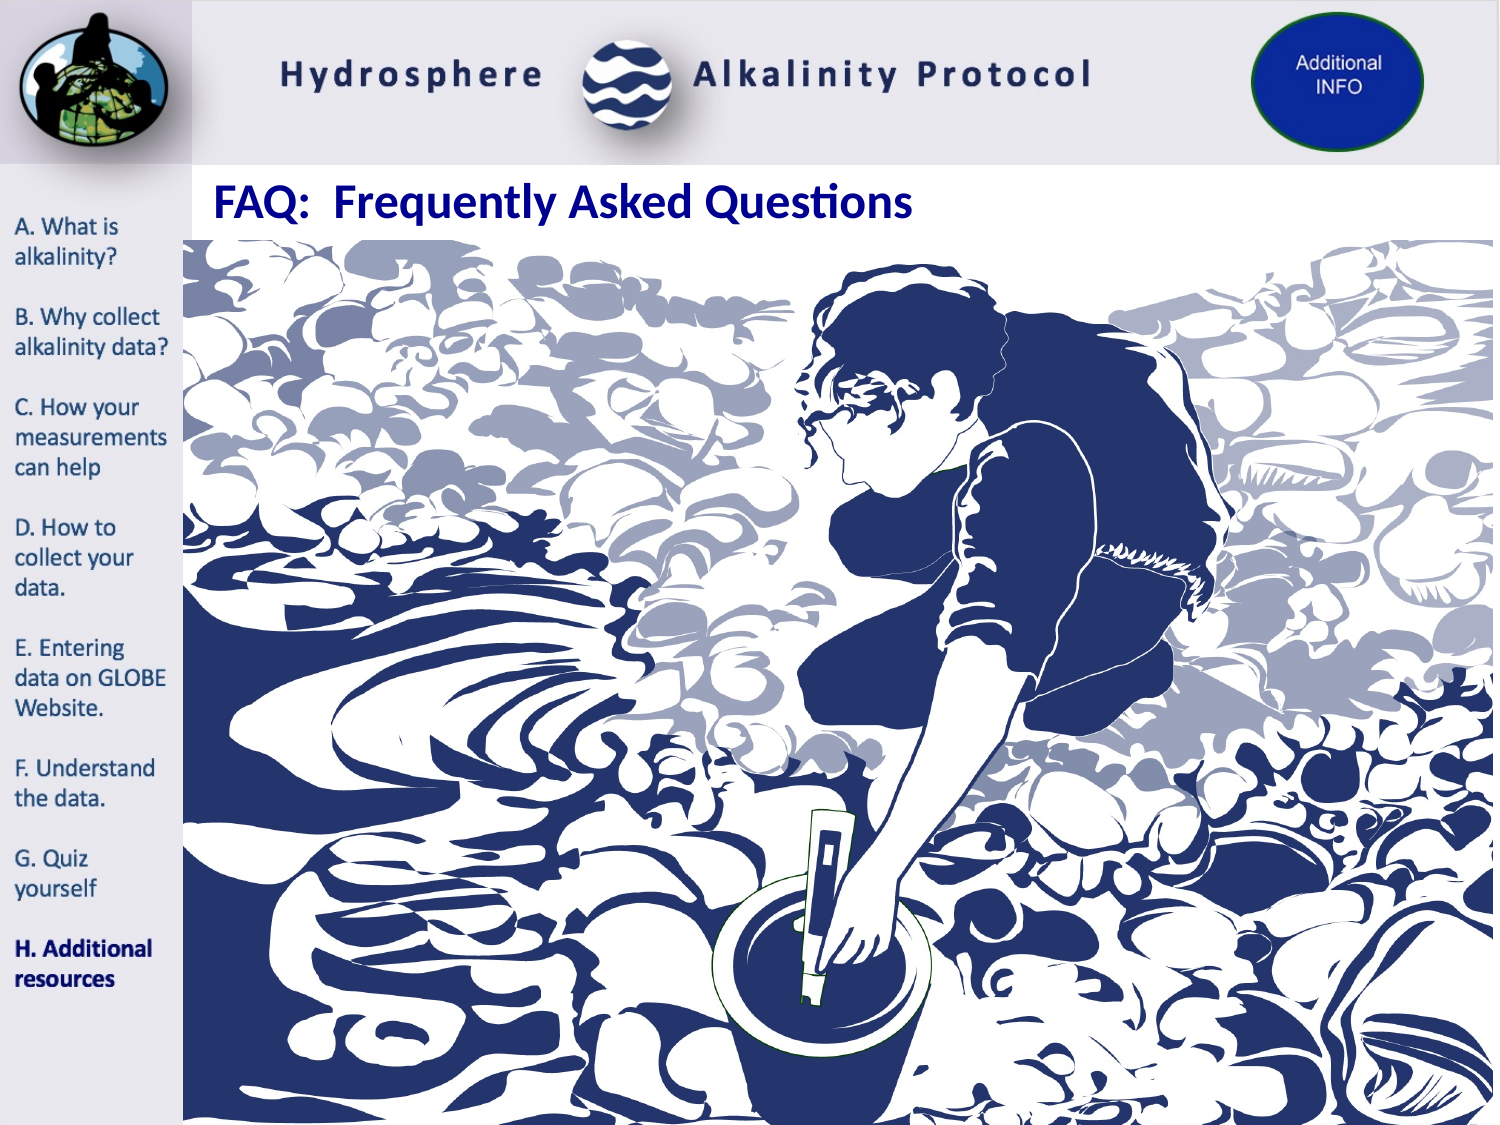

# FAQ: Frequently Asked Questions
How can I be sure when the color change has happened?
Become familiar with the color change by doing the Quality Control Procedure.
Should I worry if my water site has very low alkalinity?
Some areas will naturally have low alkalinity. This might be true in mountain streams. The waters have not contacted rocks or soil long enough for the rocks to dissolve. This just means that these areas are more sensitive to acid additions.
How do I know if my data are reasonable?
Alkalinity values range from close to 0.0 ppm to more than 500 ppm, although most water bodies will have values between 40-300 ppm. Discovering unusual values in the data often depends on knowledge of typical patterns at a site. If a site has been measured with almost no alkalinity for many months, then suddenly has 300 ppm, students should recognize a deviation from the normal pattern and investigate further. Other sites may naturally have large swings in alkalinity in response to precipitation, snowmelt, or other inputs into the system.